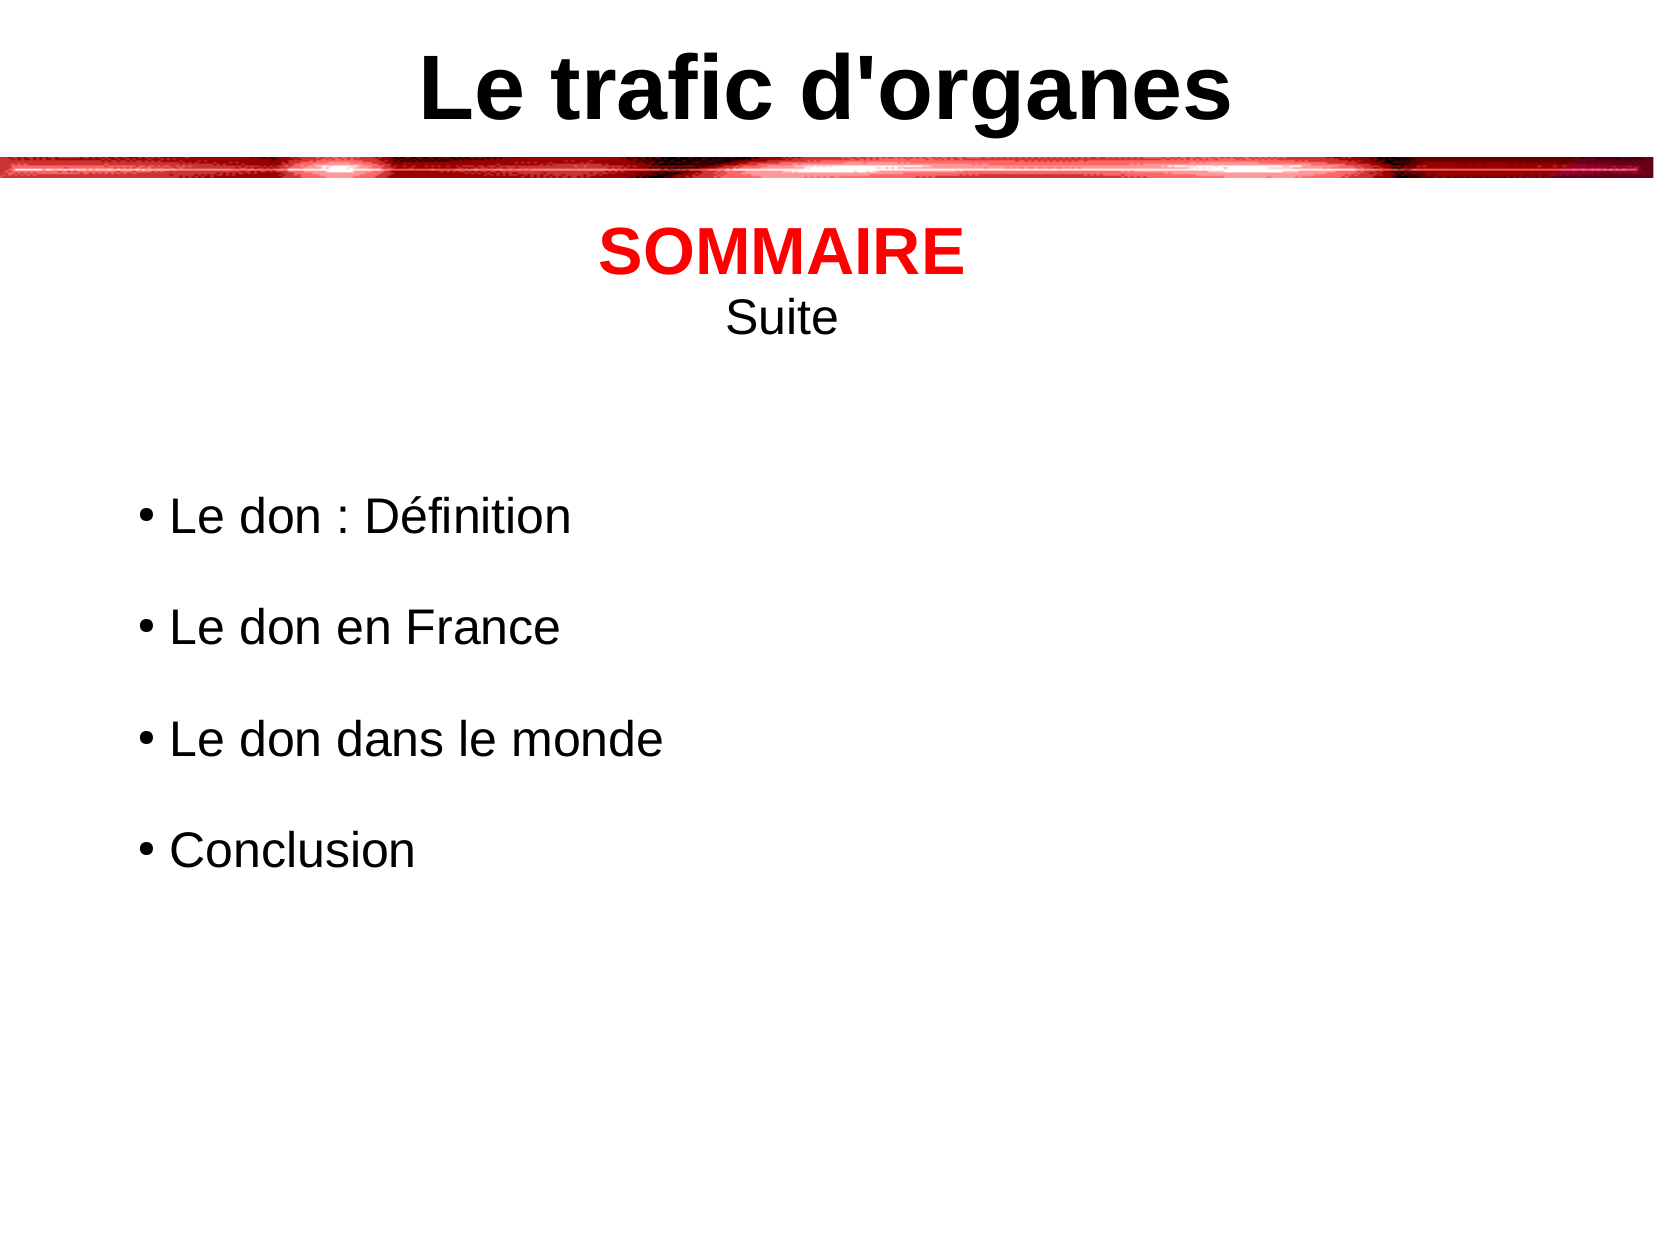

Le trafic d'organes
SOMMAIRE
Suite
 Le don : Définition
 Le don en France
 Le don dans le monde
 Conclusion